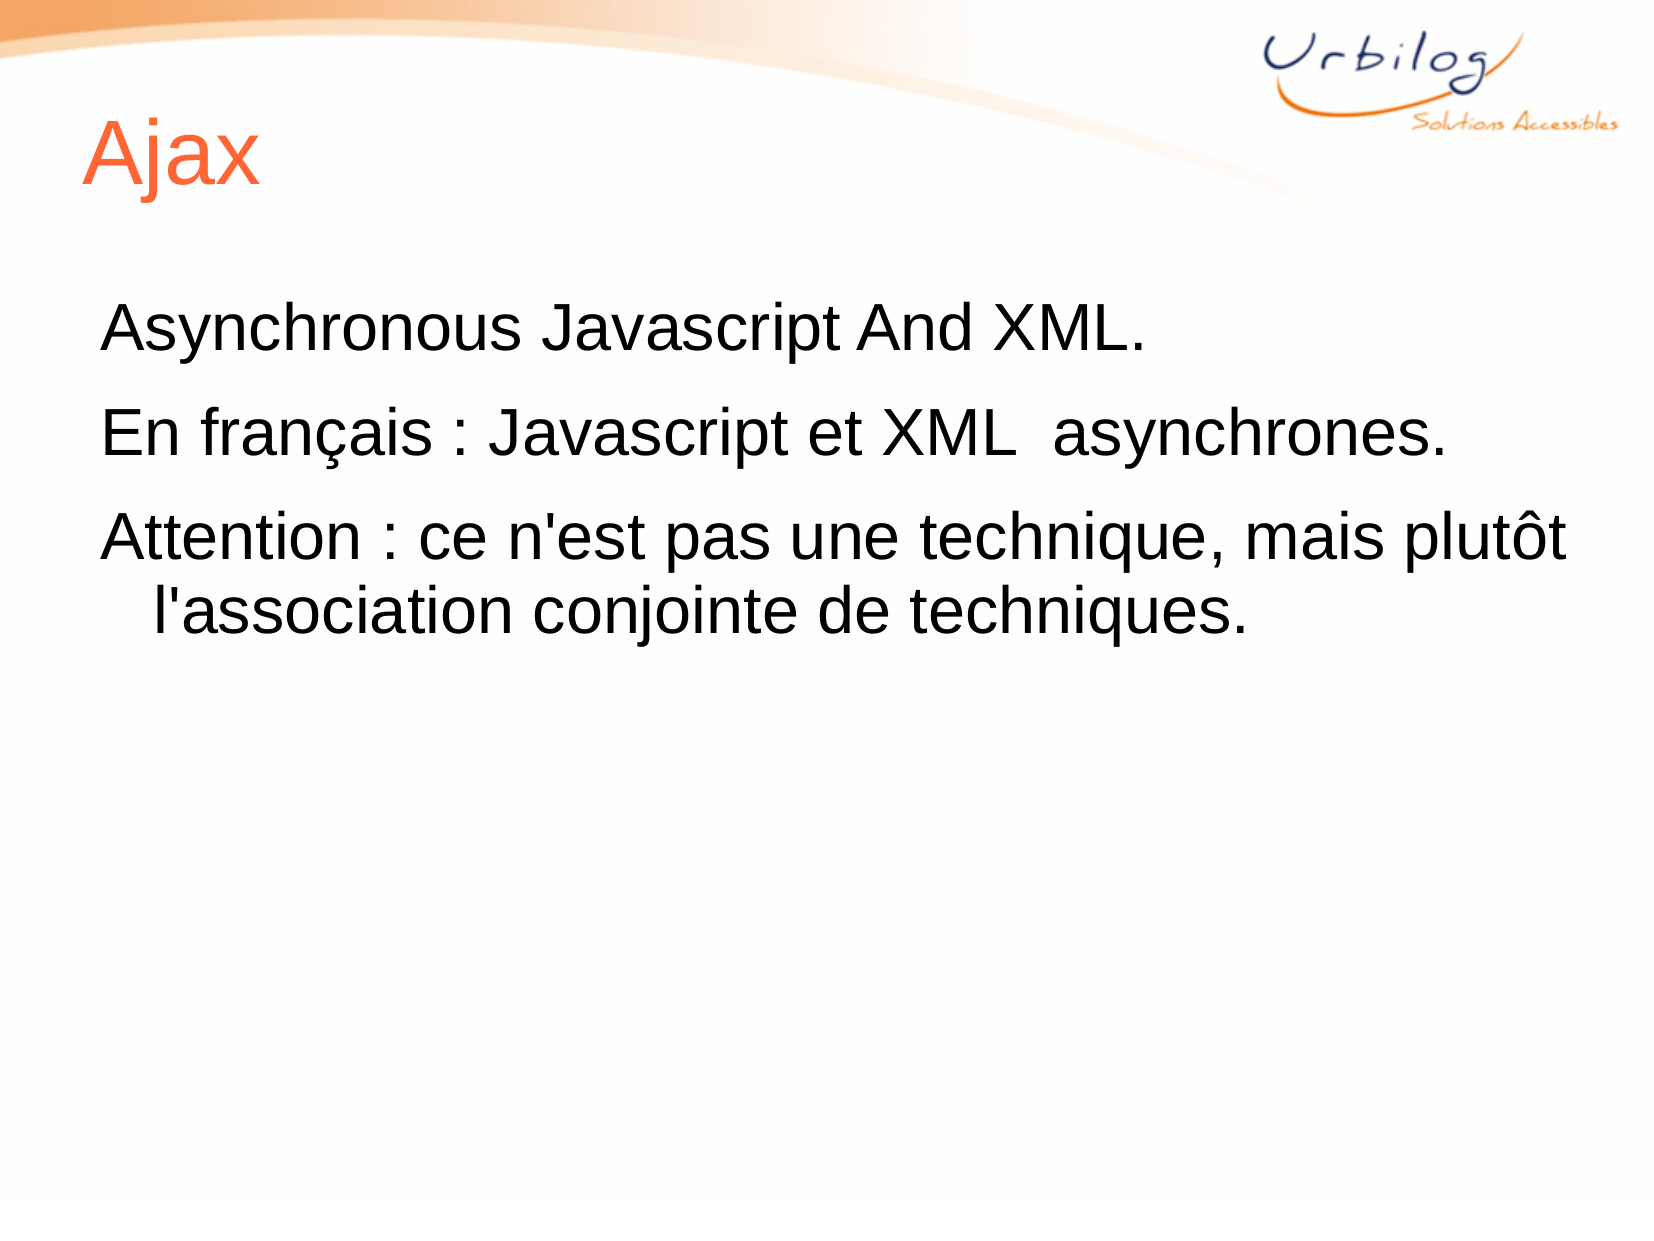

# Ajax
Asynchronous Javascript And XML.
En français : Javascript et XML asynchrones.
Attention : ce n'est pas une technique, mais plutôt l'association conjointe de techniques.